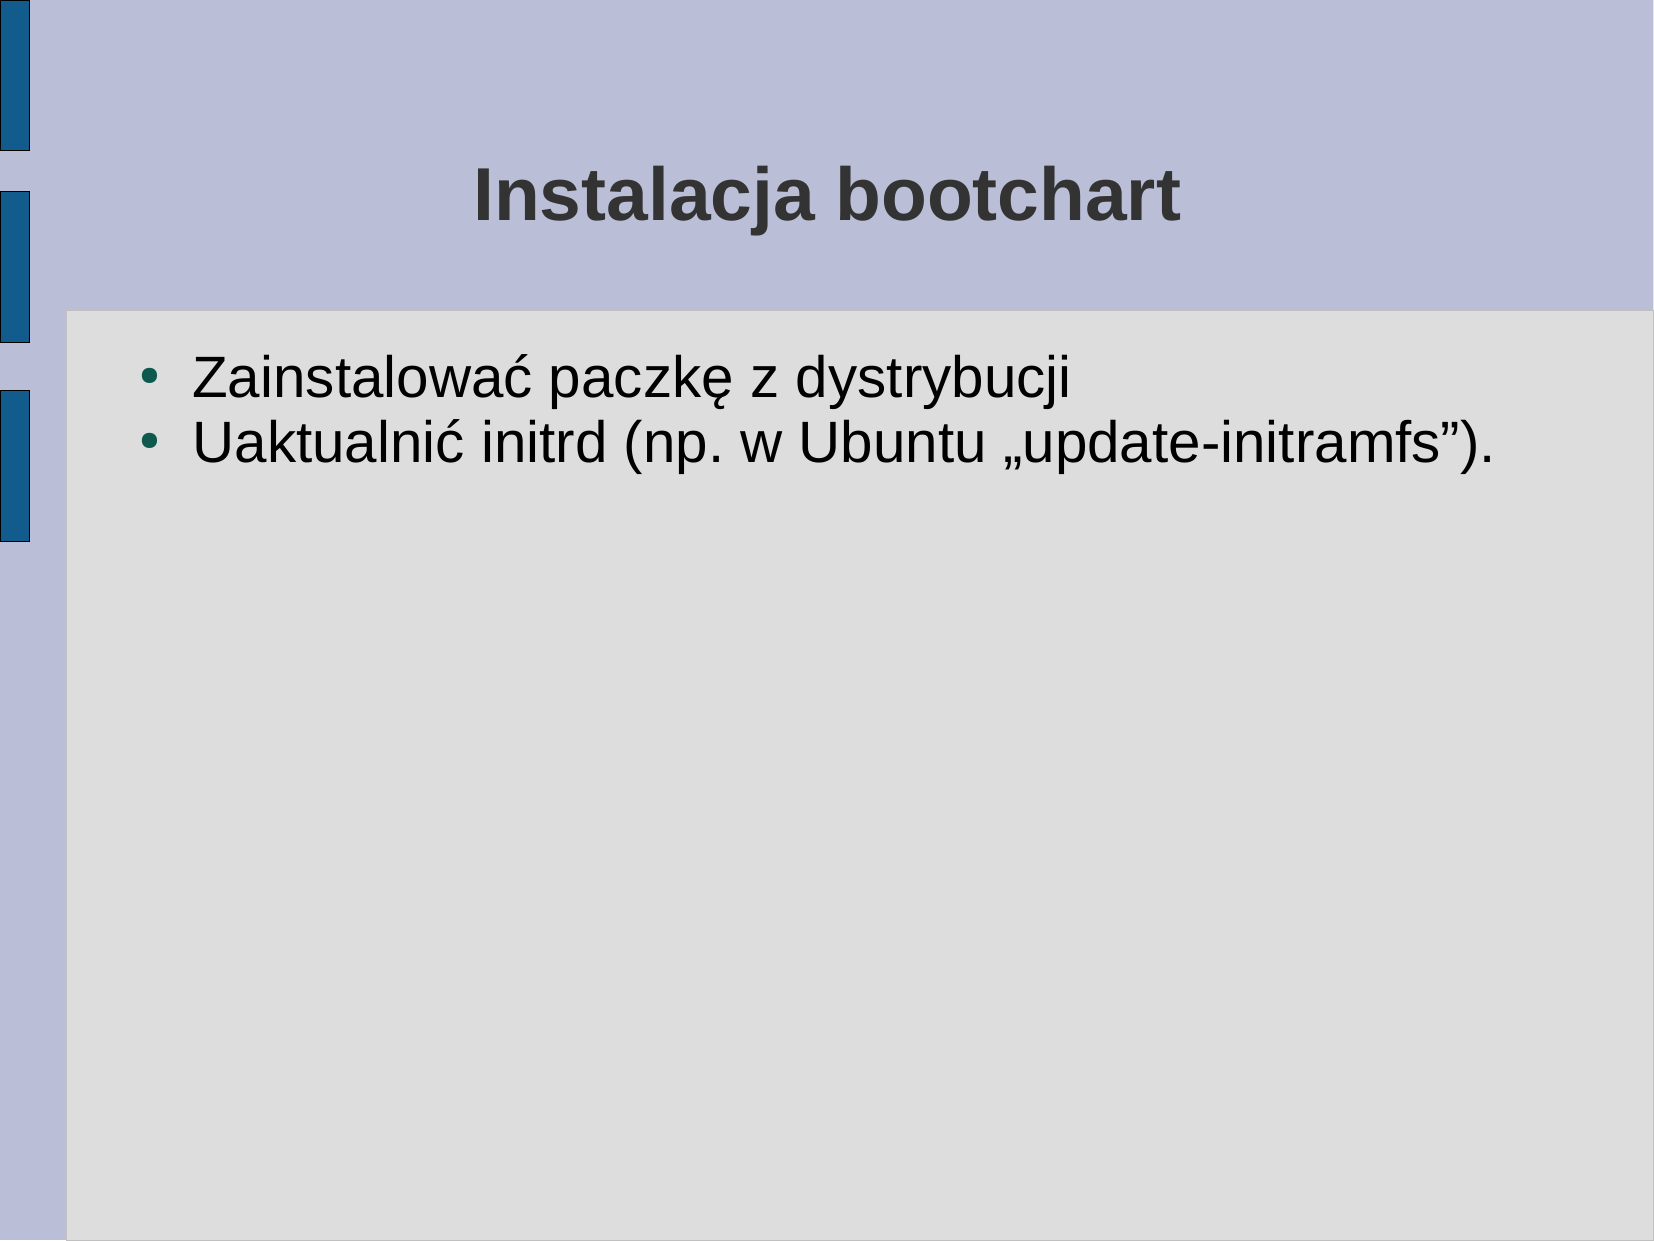

# Instalacja bootchart
Zainstalować paczkę z dystrybucji
Uaktualnić initrd (np. w Ubuntu „update-initramfs”).